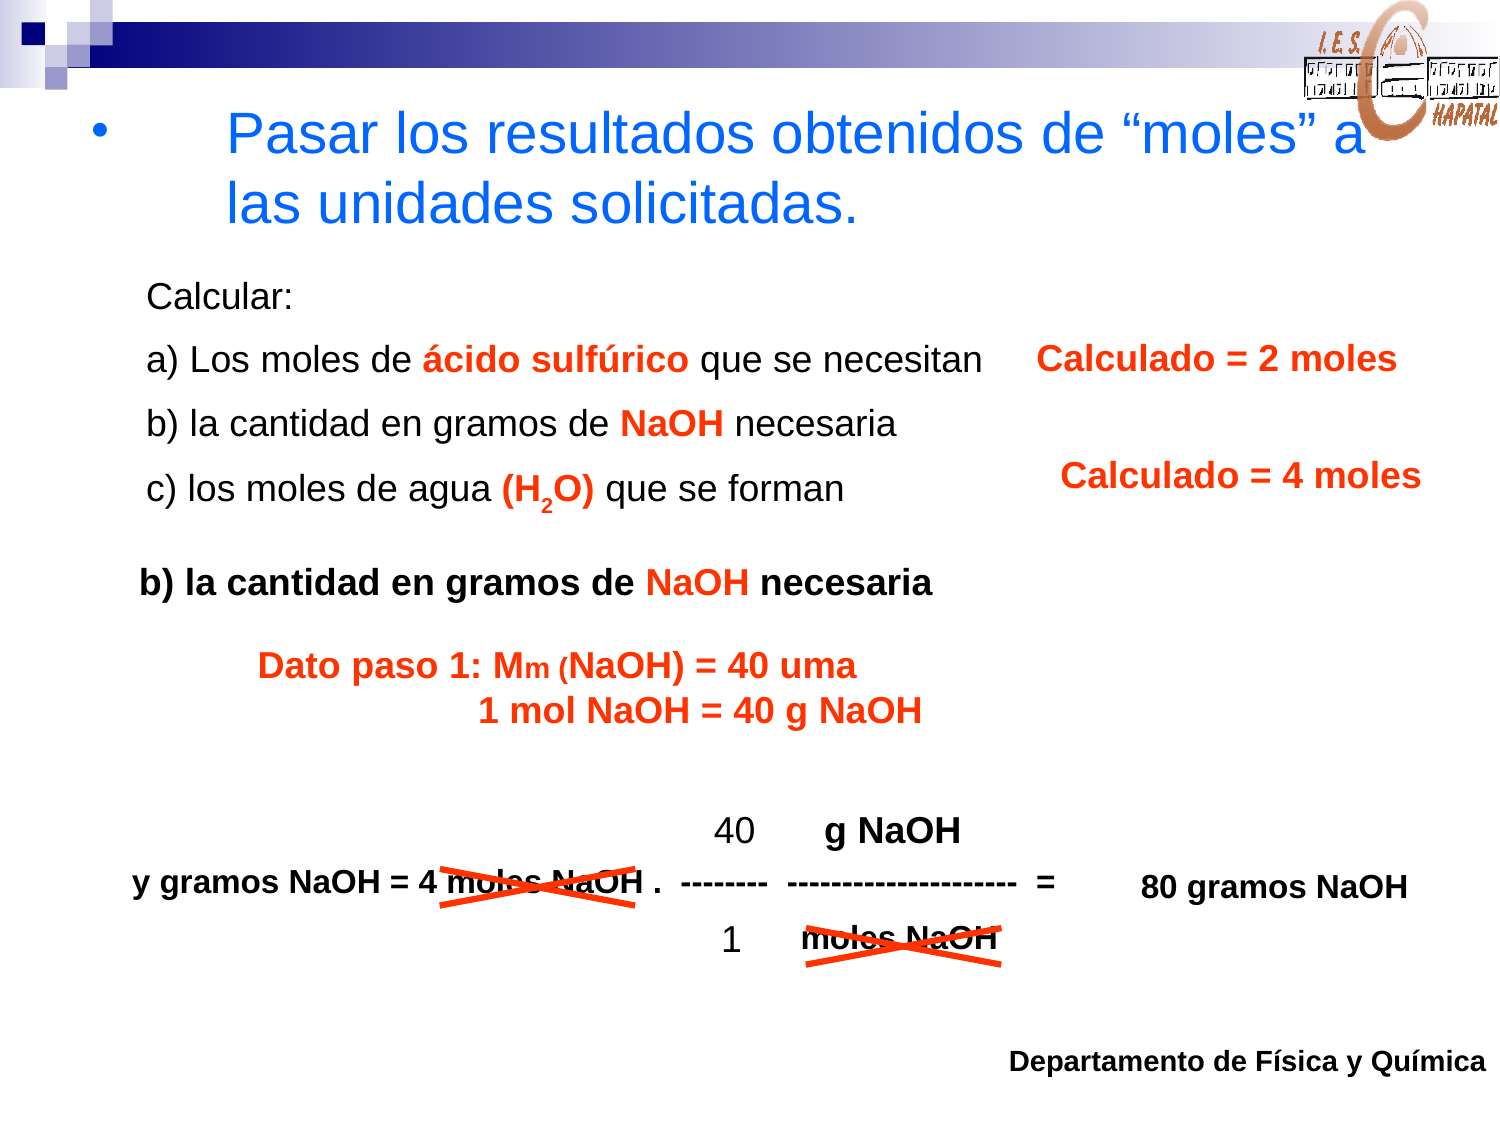

# Pasar los resultados obtenidos de “moles” a las unidades solicitadas.
	Calcular:
	a) Los moles de ácido sulfúrico que se necesitan
	b) la cantidad en gramos de NaOH necesaria
	c) los moles de agua (H2O) que se forman
Calculado = 2 moles
Calculado = 4 moles
b) la cantidad en gramos de NaOH necesaria
Dato paso 1: Mm (NaOH) = 40 uma
 1 mol NaOH = 40 g NaOH
40
g NaOH
y gramos NaOH = 4 moles NaOH . -------- --------------------- =
 80 gramos NaOH
1
moles NaOH